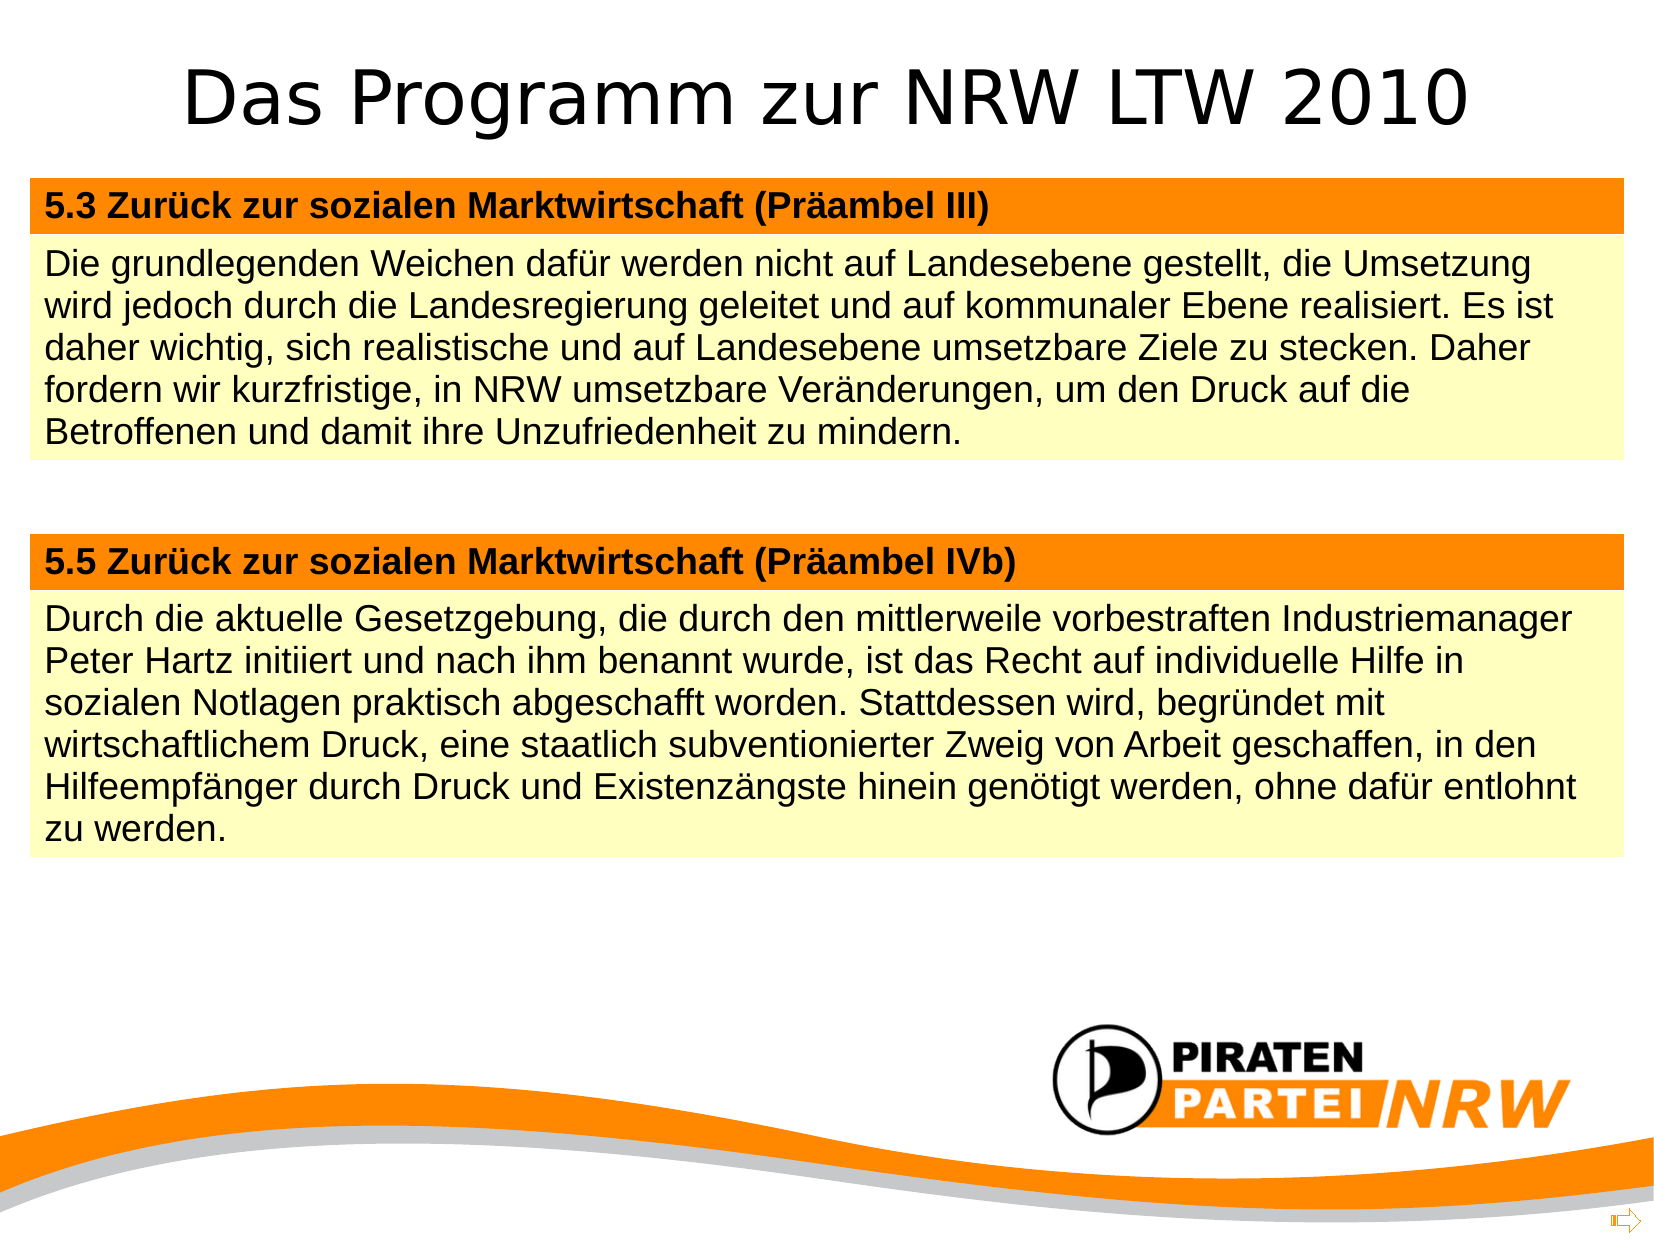

# Das Programm zur NRW LTW 2010
| 5.3 Zurück zur sozialen Marktwirtschaft (Präambel III) |
| --- |
| Die grundlegenden Weichen dafür werden nicht auf Landesebene gestellt, die Umsetzung wird jedoch durch die Landesregierung geleitet und auf kommunaler Ebene realisiert. Es ist daher wichtig, sich realistische und auf Landesebene umsetzbare Ziele zu stecken. Daher fordern wir kurzfristige, in NRW umsetzbare Veränderungen, um den Druck auf die Betroffenen und damit ihre Unzufriedenheit zu mindern. |
| 5.5 Zurück zur sozialen Marktwirtschaft (Präambel IVb) |
| --- |
| Durch die aktuelle Gesetzgebung, die durch den mittlerweile vorbestraften Industriemanager Peter Hartz initiiert und nach ihm benannt wurde, ist das Recht auf individuelle Hilfe in sozialen Notlagen praktisch abgeschafft worden. Stattdessen wird, begründet mit wirtschaftlichem Druck, eine staatlich subventionierter Zweig von Arbeit geschaffen, in den Hilfeempfänger durch Druck und Existenzängste hinein genötigt werden, ohne dafür entlohnt zu werden. |